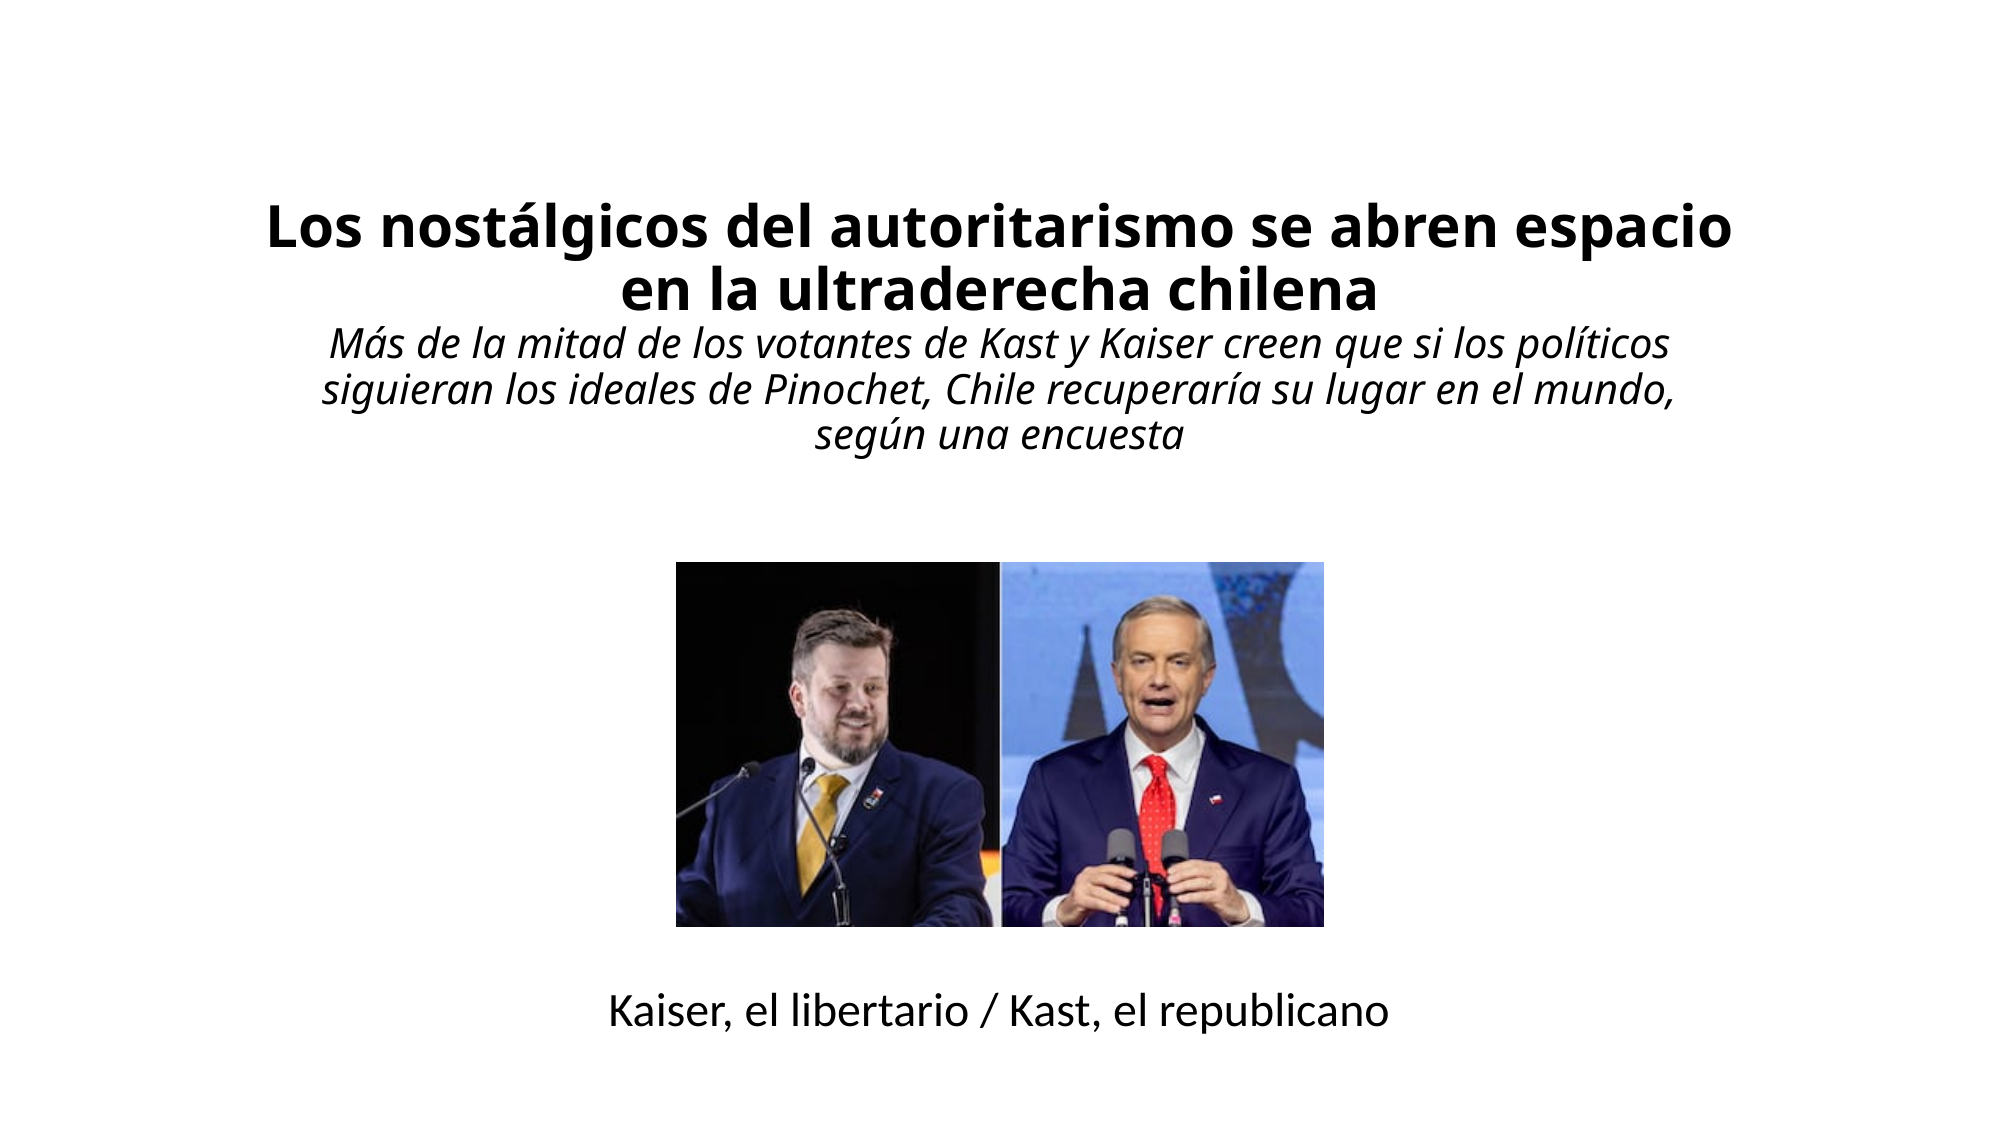

# Los nostálgicos del autoritarismo se abren espacio en la ultraderecha chilena Más de la mitad de los votantes de Kast y Kaiser creen que si los políticos siguieran los ideales de Pinochet, Chile recuperaría su lugar en el mundo, según una encuesta
Kaiser, el libertario / Kast, el republicano